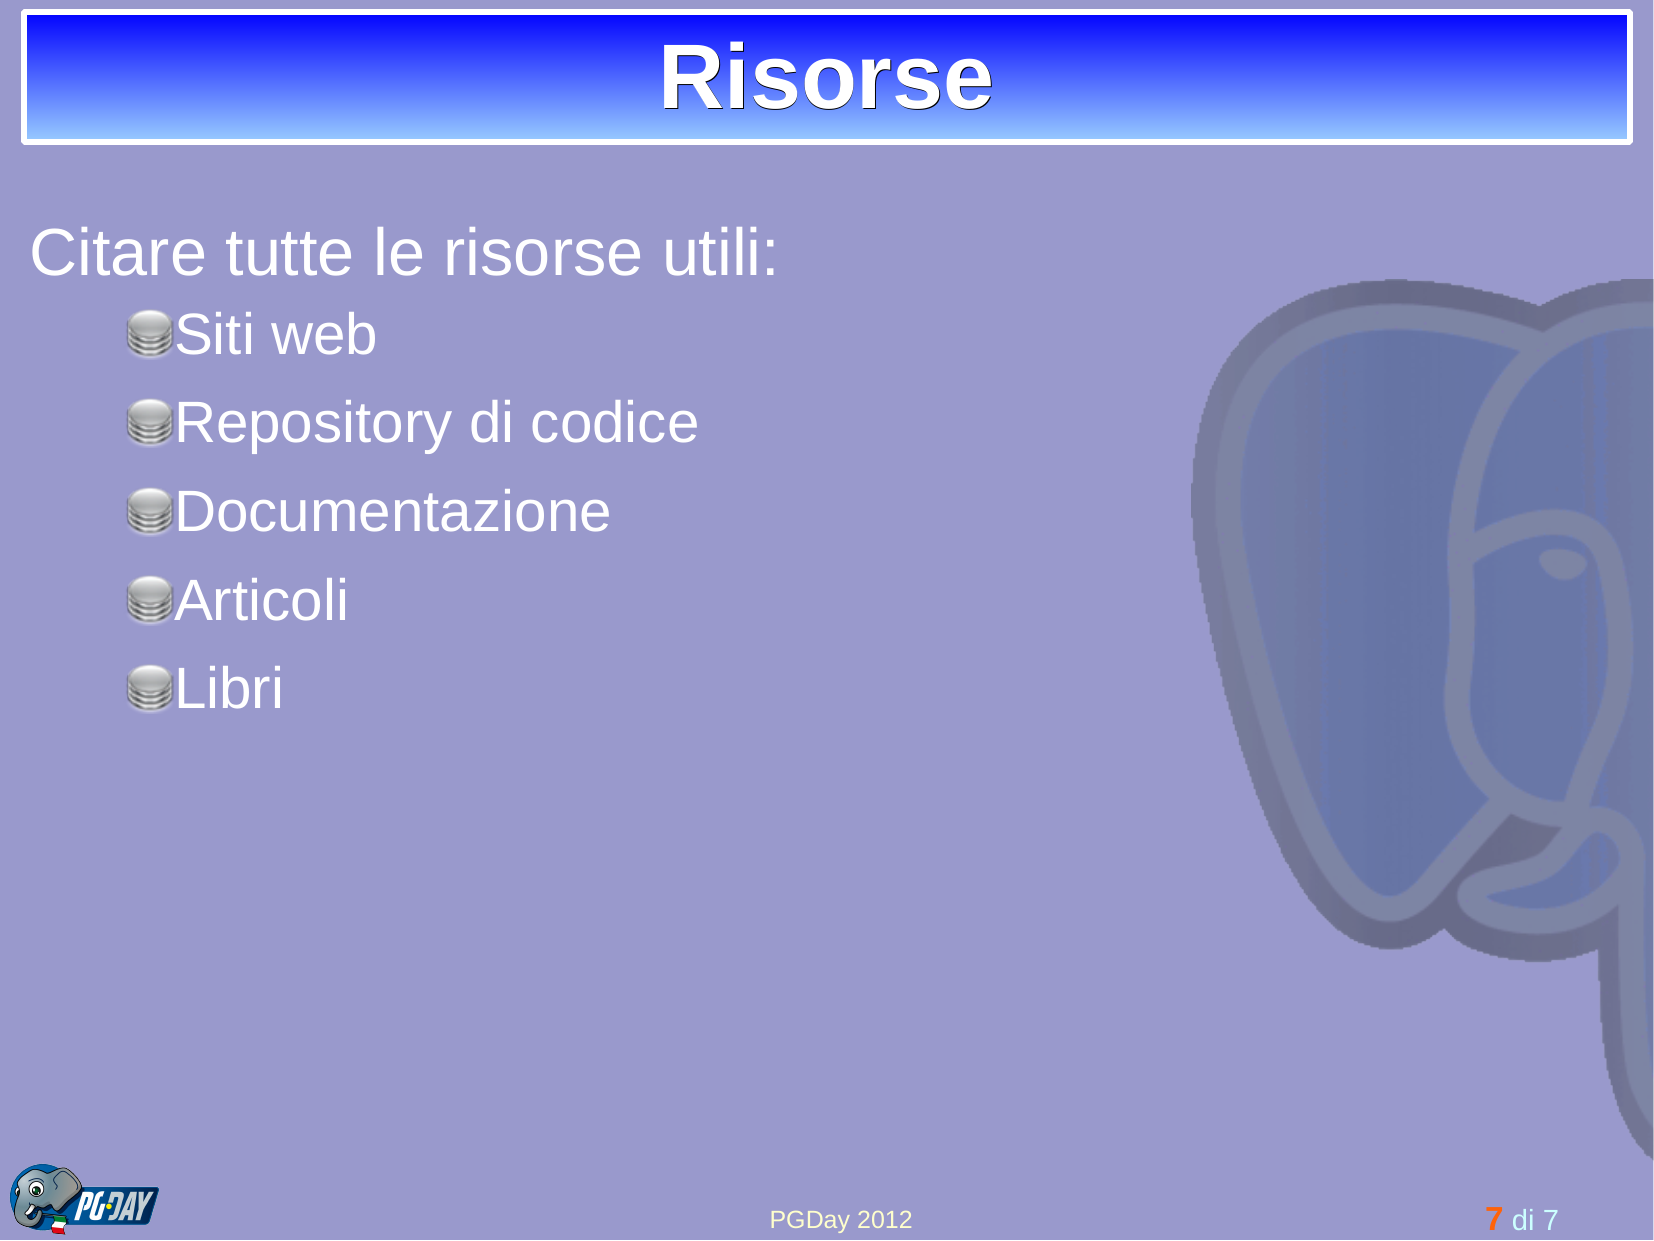

# Risorse
Citare tutte le risorse utili:
Siti web
Repository di codice
Documentazione
Articoli
Libri